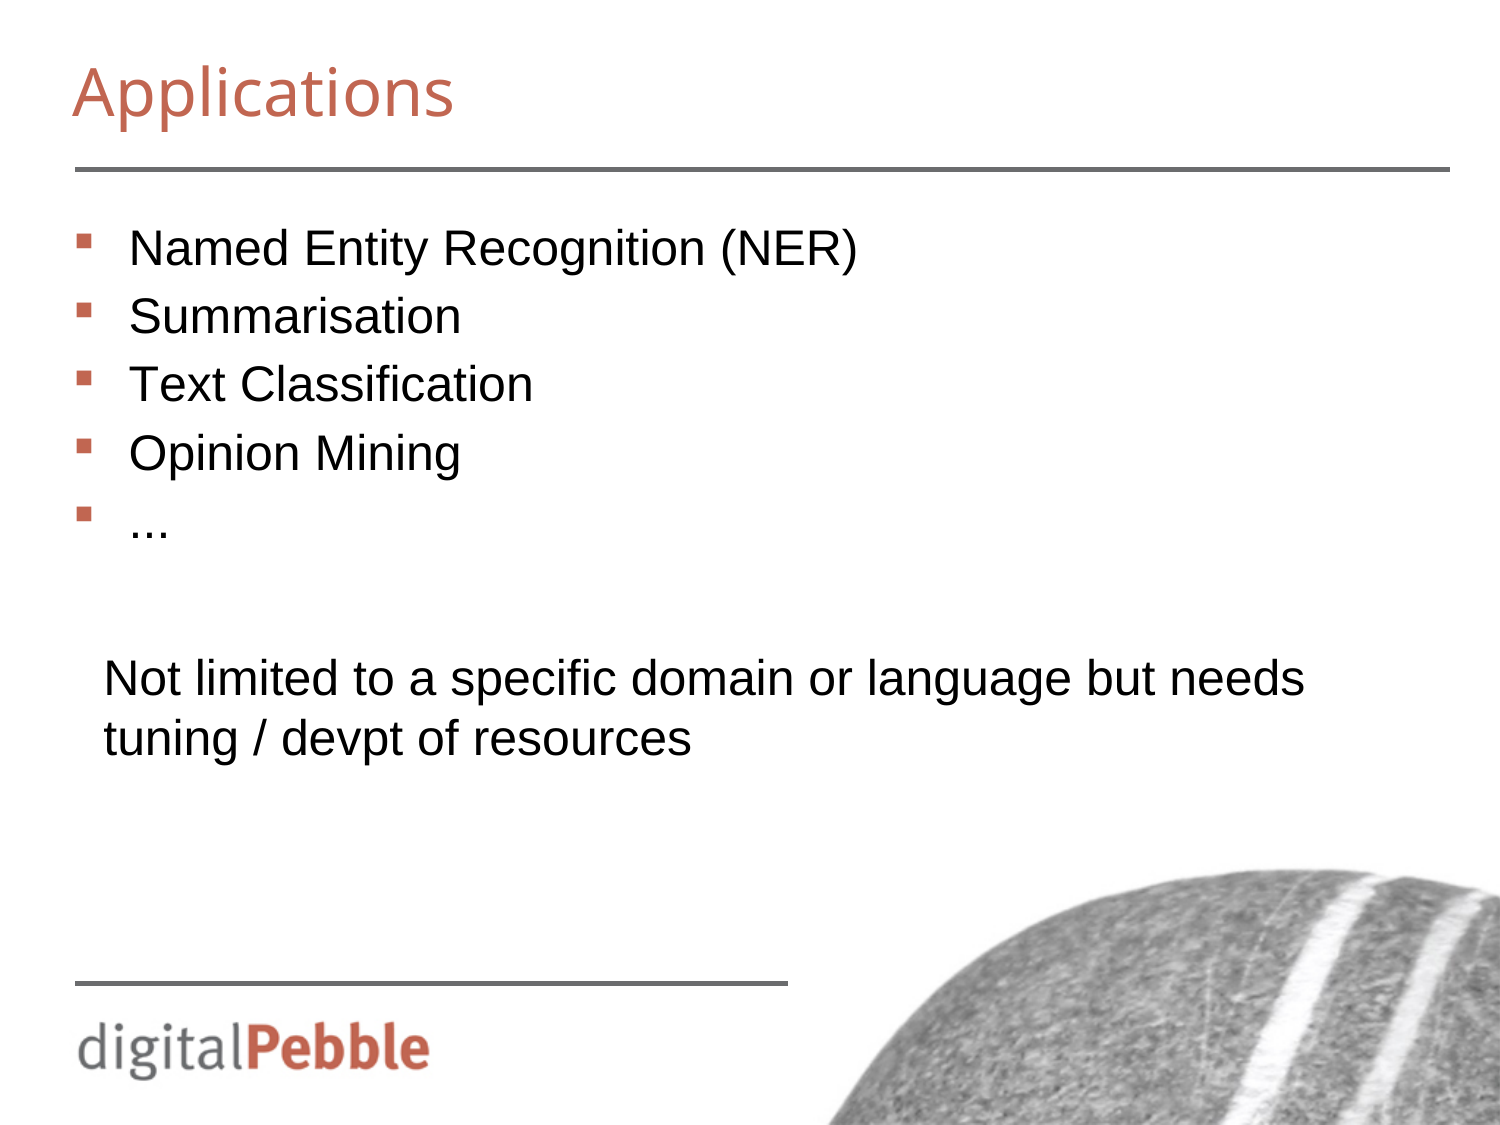

# Applications
Named Entity Recognition (NER)
Summarisation
Text Classification
Opinion Mining
...
Not limited to a specific domain or language but needs tuning / devpt of resources